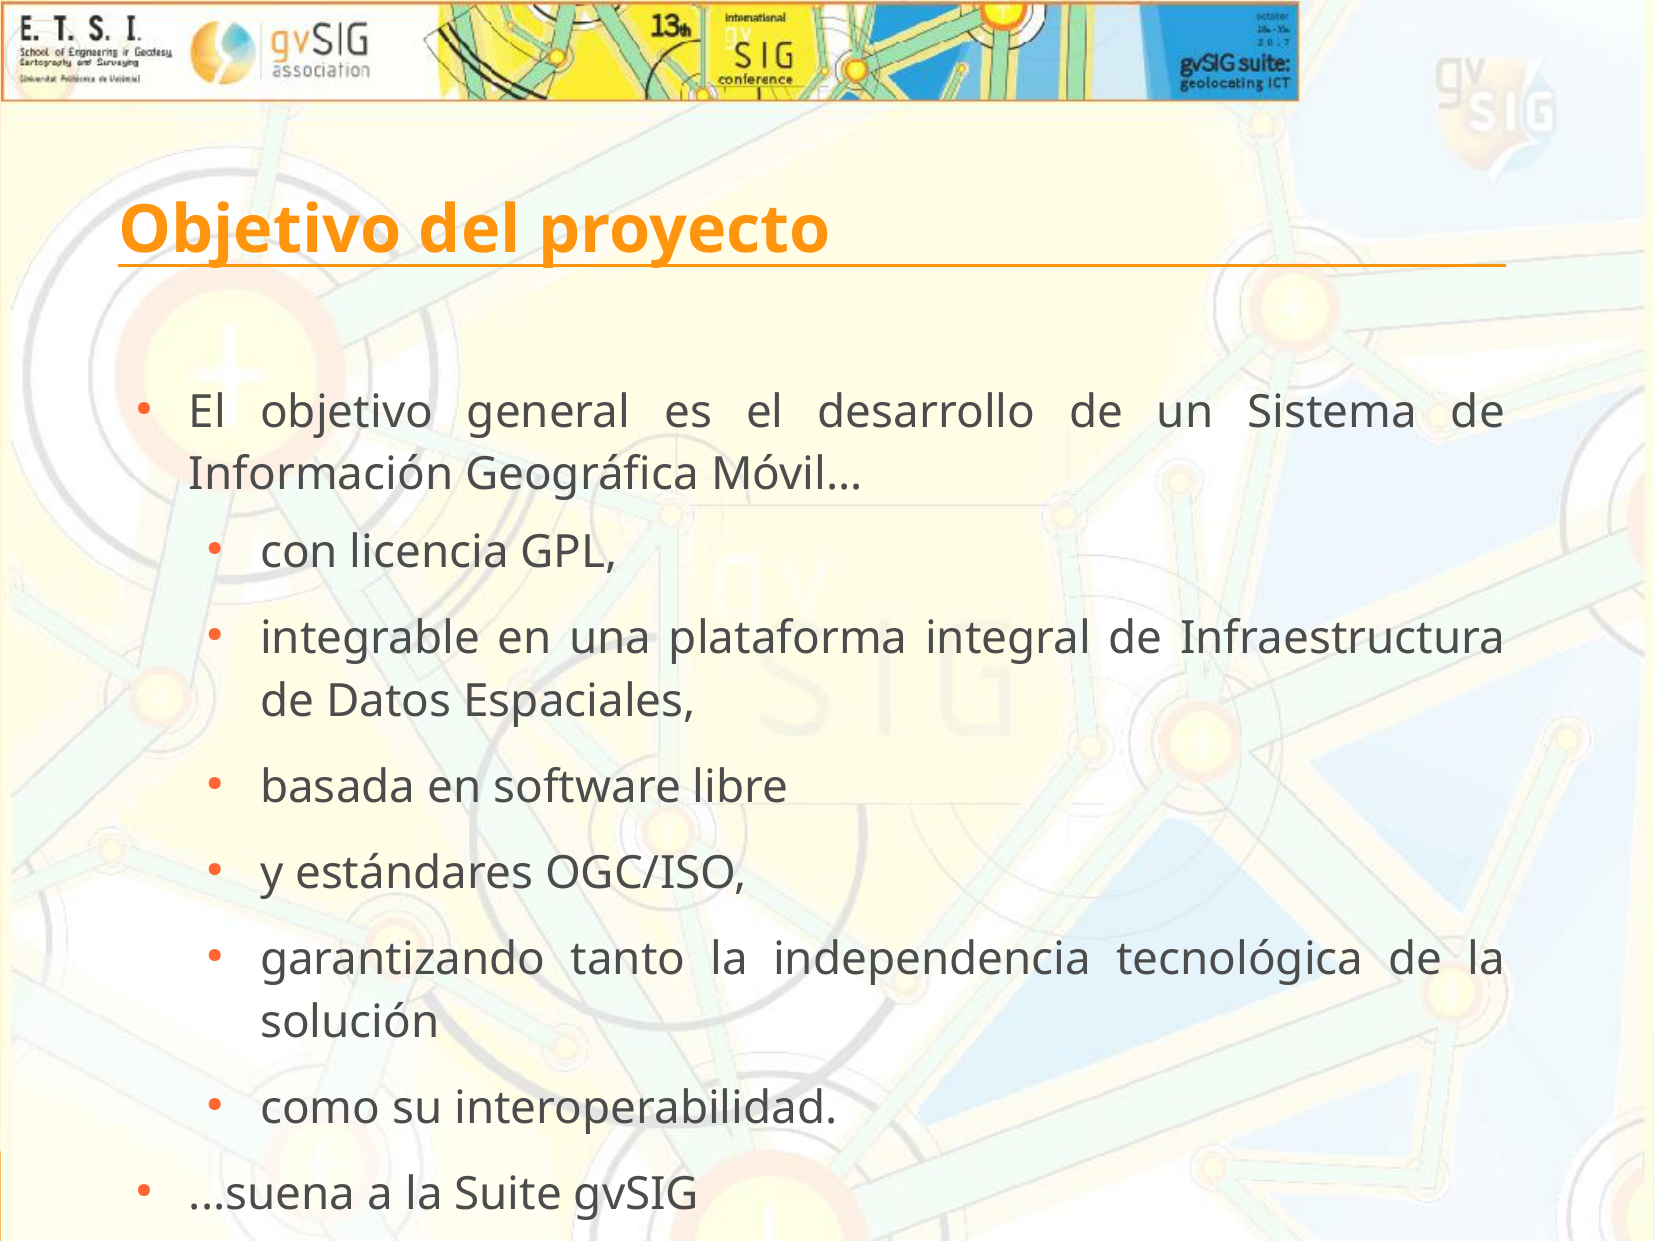

# Objetivo del proyecto
El objetivo general es el desarrollo de un Sistema de Información Geográfica Móvil…
con licencia GPL,
integrable en una plataforma integral de Infraestructura de Datos Espaciales,
basada en software libre
y estándares OGC/ISO,
garantizando tanto la independencia tecnológica de la solución
como su interoperabilidad.
...suena a la Suite gvSIG